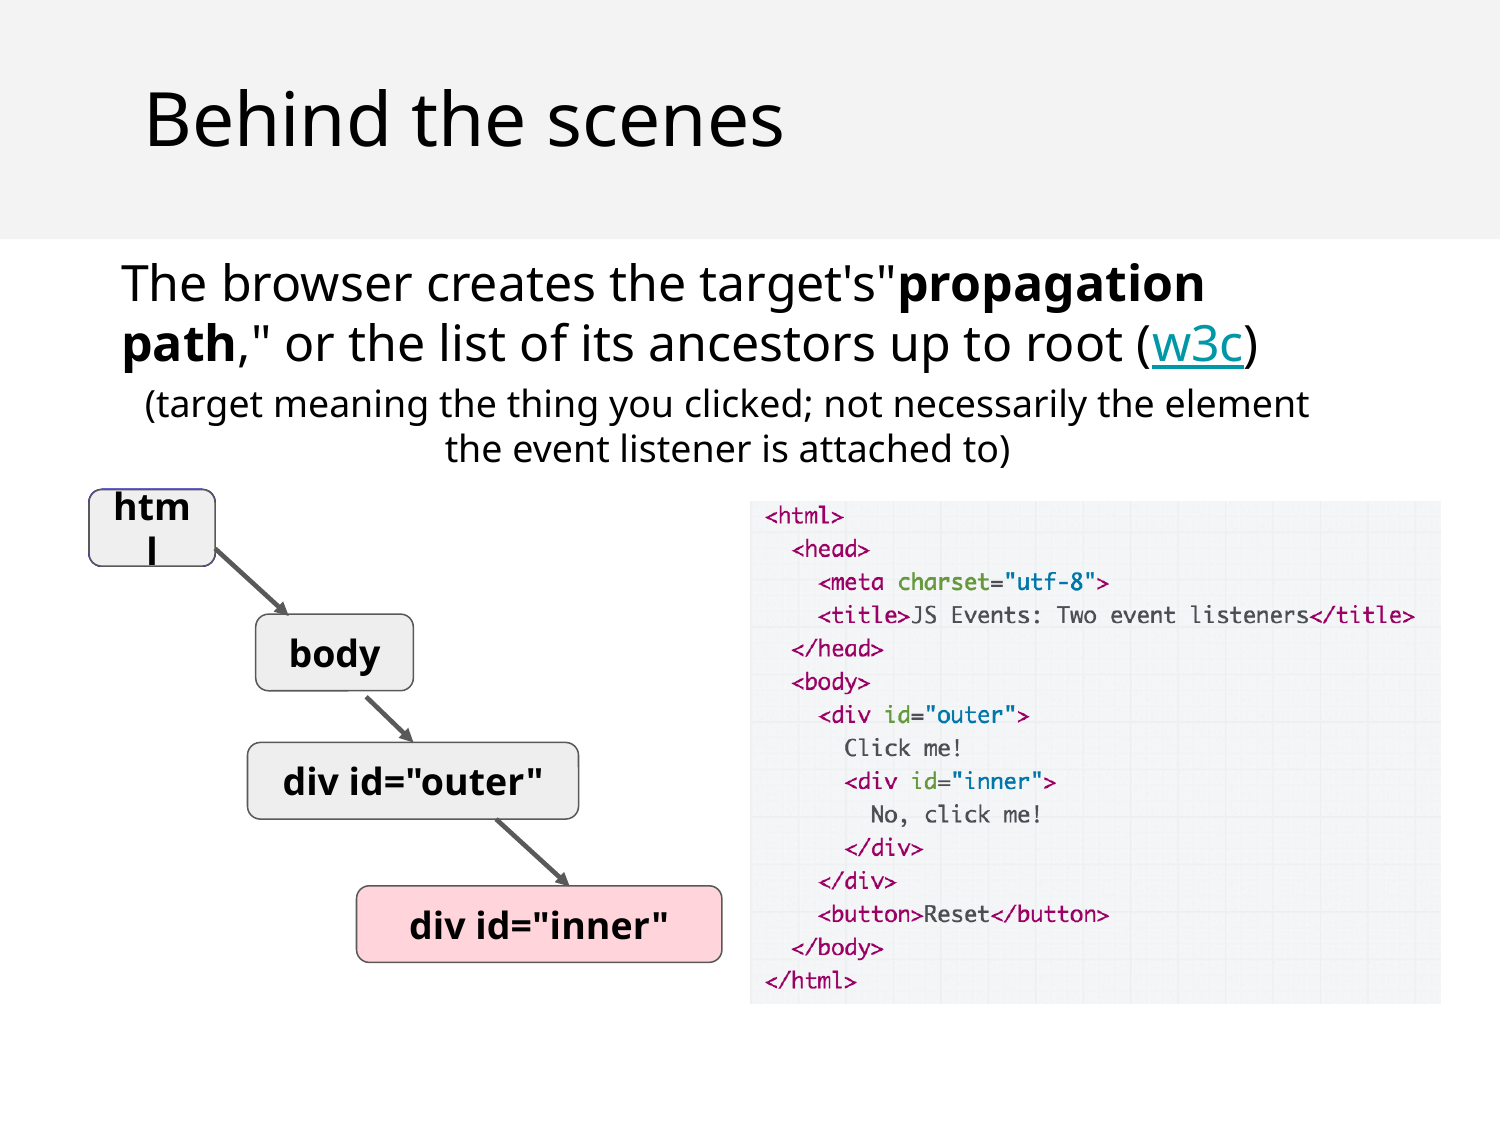

# Behind the scenes
The browser creates the target's"propagation path," or the list of its ancestors up to root (w3c)
(target meaning the thing you clicked; not necessarily the element the event listener is attached to)
html
html
html
body
div id="outer"
div id="inner"